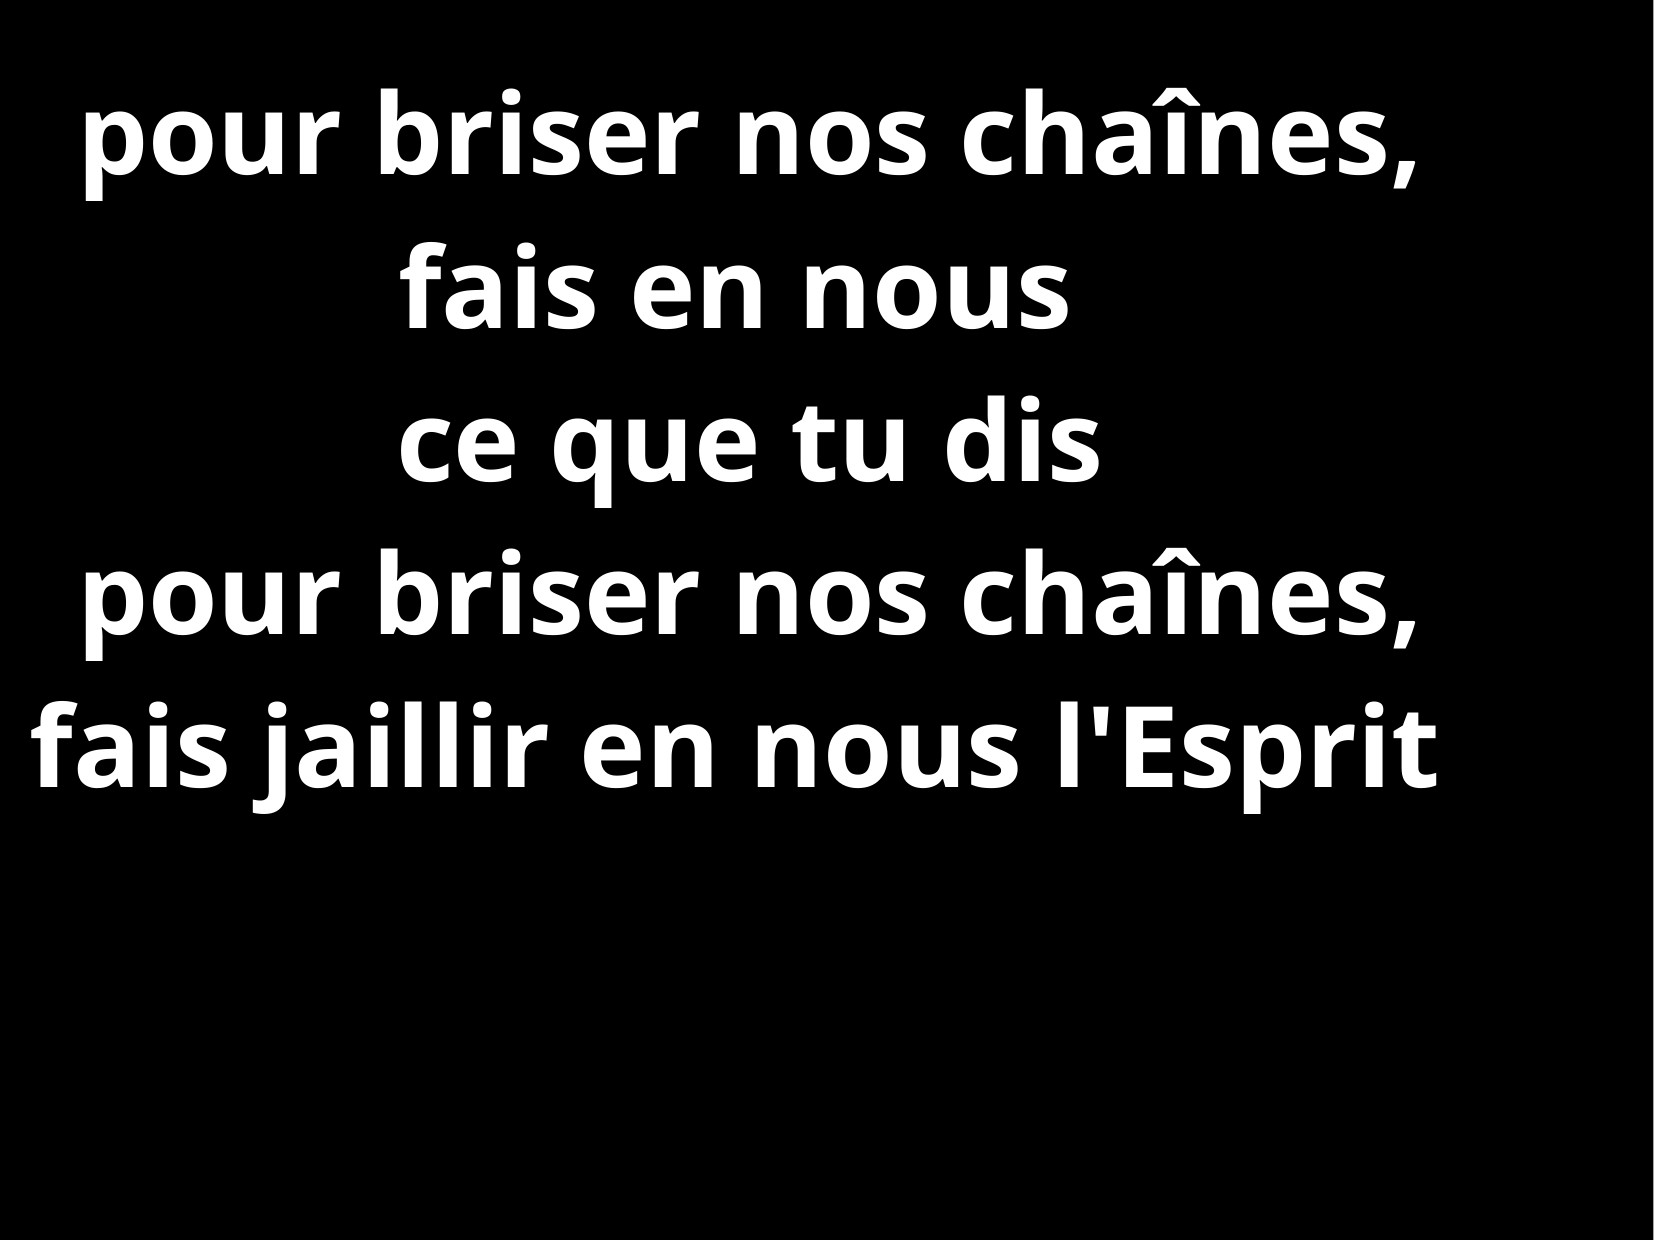

pour briser nos chaînes, fais en nous
ce que tu dis
pour briser nos chaînes, fais jaillir en nous l'Esprit